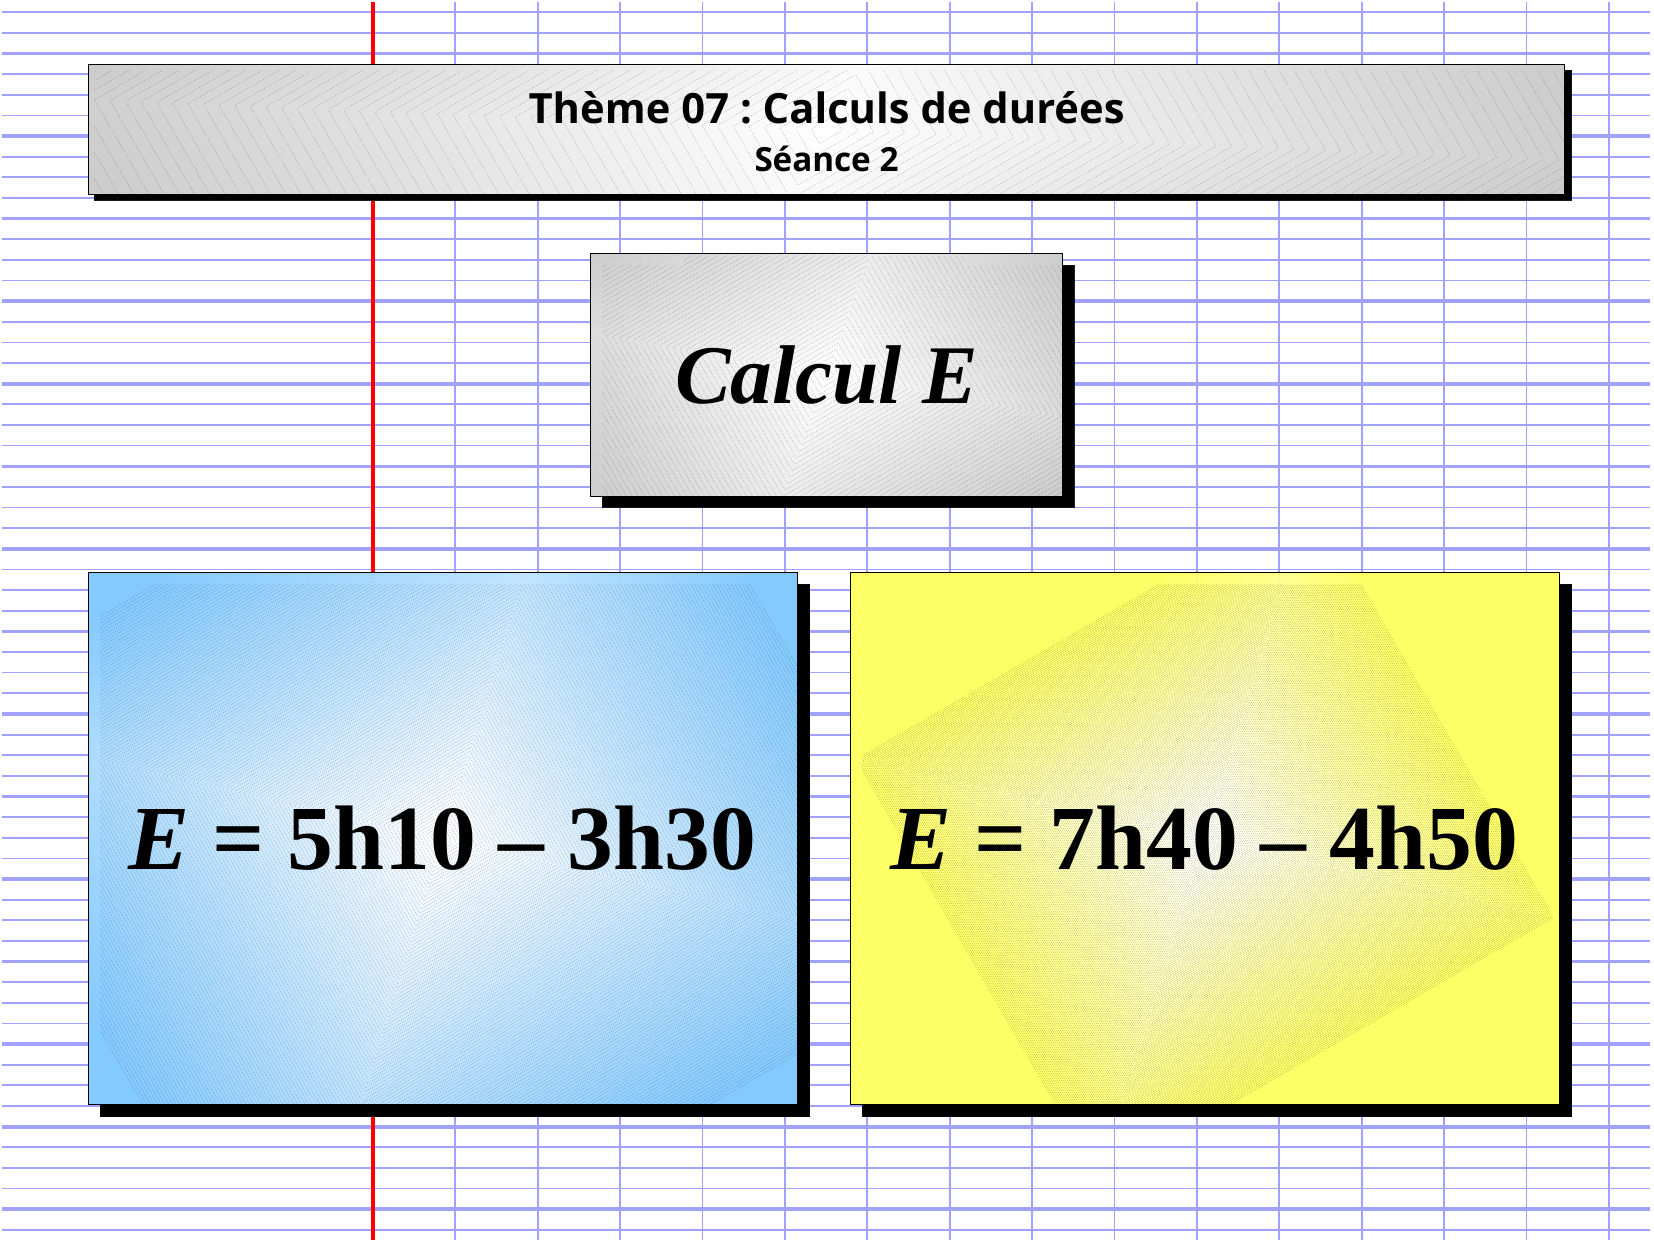

Thème XX : Xxxxxxxxxxxxxxxxxxxxxxxxxxxxxx
Séance x
Thème XX : Xxxxxxxxxxxxxxxxxxxxxxxxxxxxxx
Séance x
Thème 07 : Calculs de durées
Séance 1
Thème 07 : Calculs de durées
Séance 2
Calcul E
10
11
12
13
14
15
9
0
1
2
3
4
5
6
7
8
E = 5h10 – 3h30
E = 7h40 – 4h50